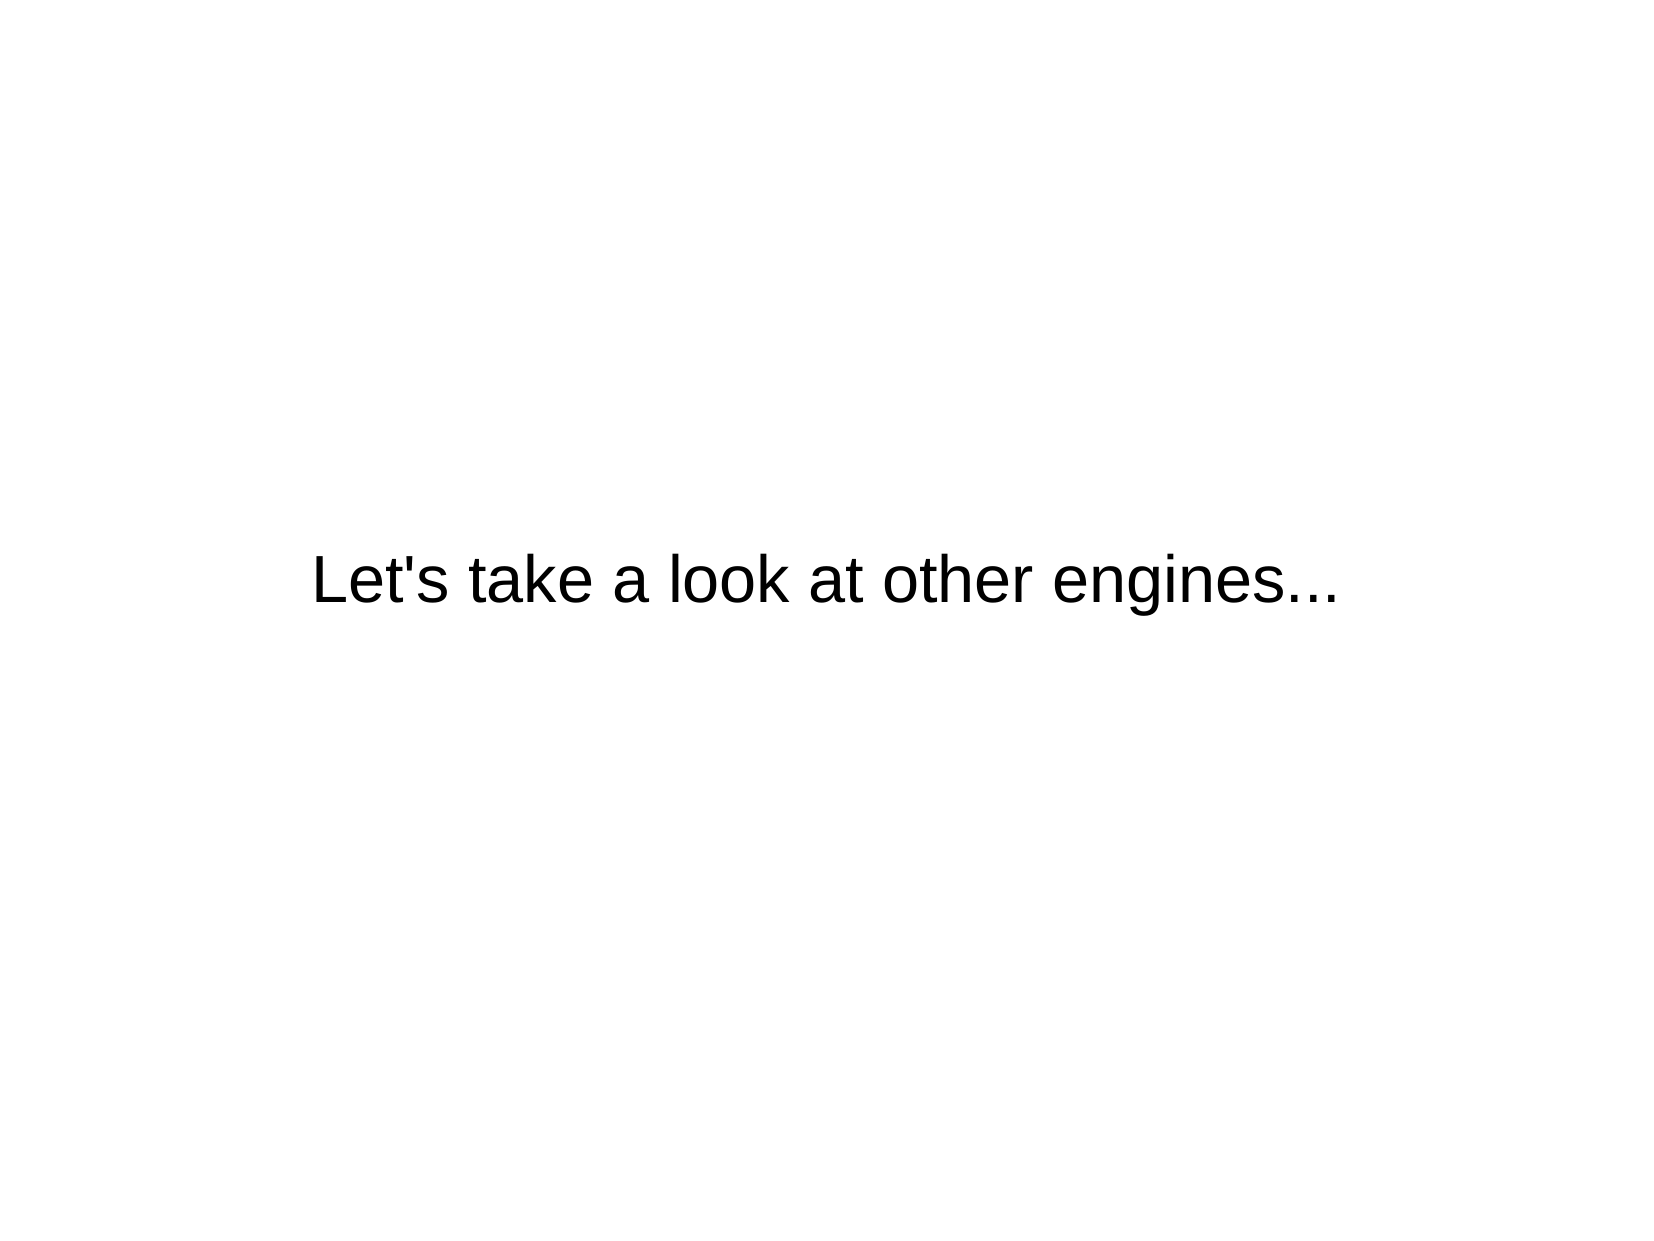

# Let's take a look at other engines...